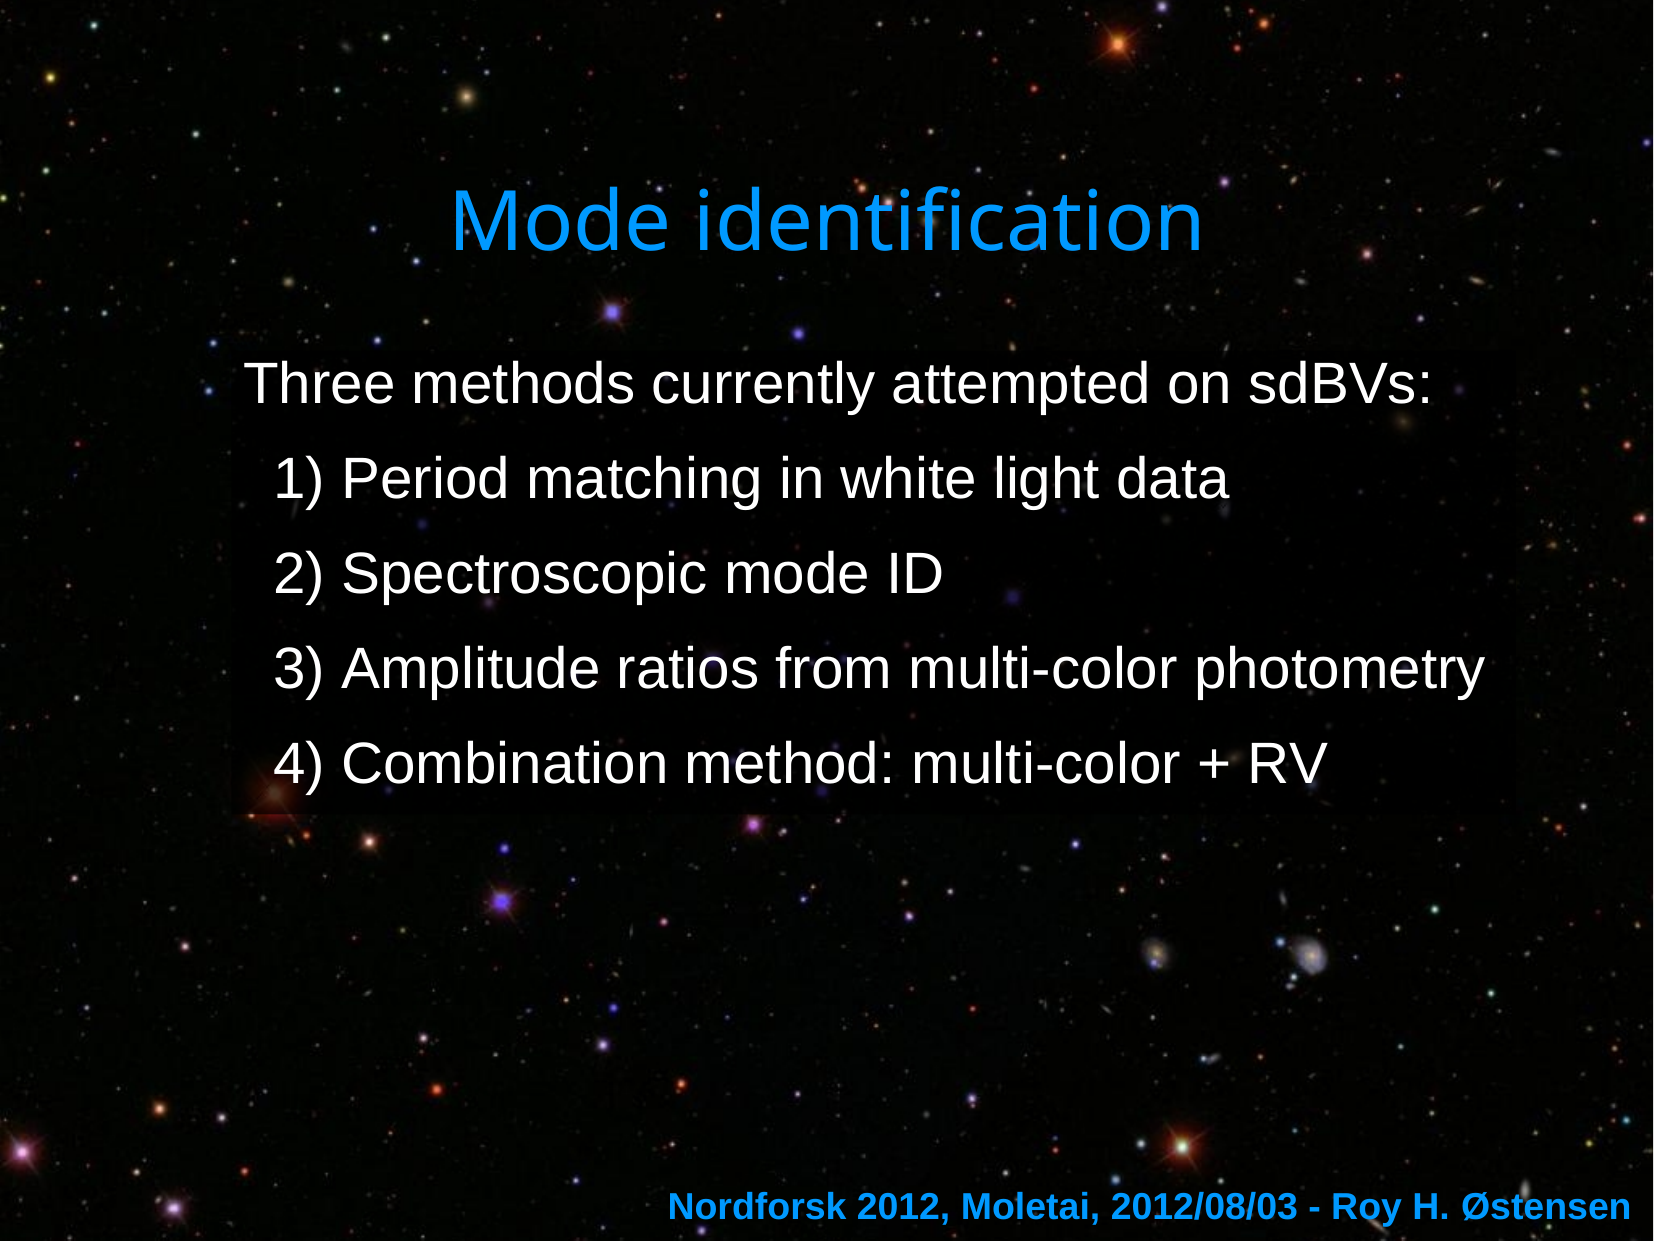

# Mode identification
Three methods currently attempted on sdBVs:
1) Period matching in white light data
2) Spectroscopic mode ID
3) Amplitude ratios from multi-color photometry
4) Combination method: multi-color + RV